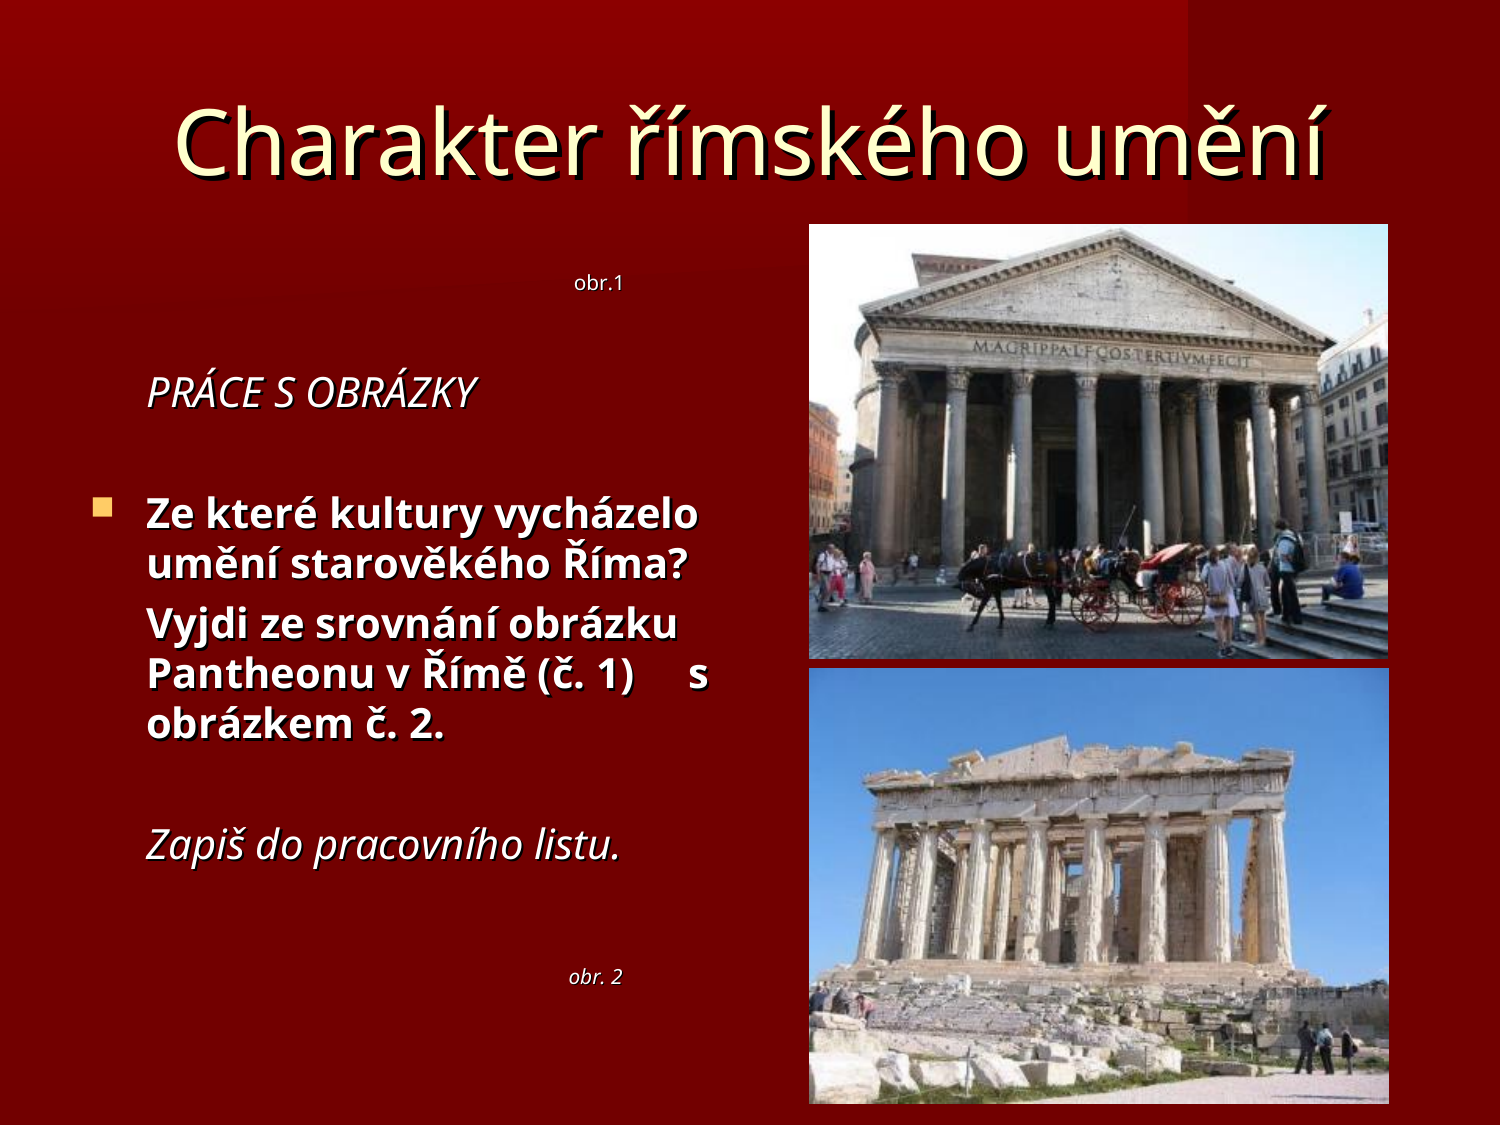

# Charakter římského umění
 obr.1
	PRÁCE S OBRÁZKY
Ze které kultury vycházelo umění starověkého Říma?
	Vyjdi ze srovnání obrázku Pantheonu v Římě (č. 1) s obrázkem č. 2.
	Zapiš do pracovního listu.
 obr. 2